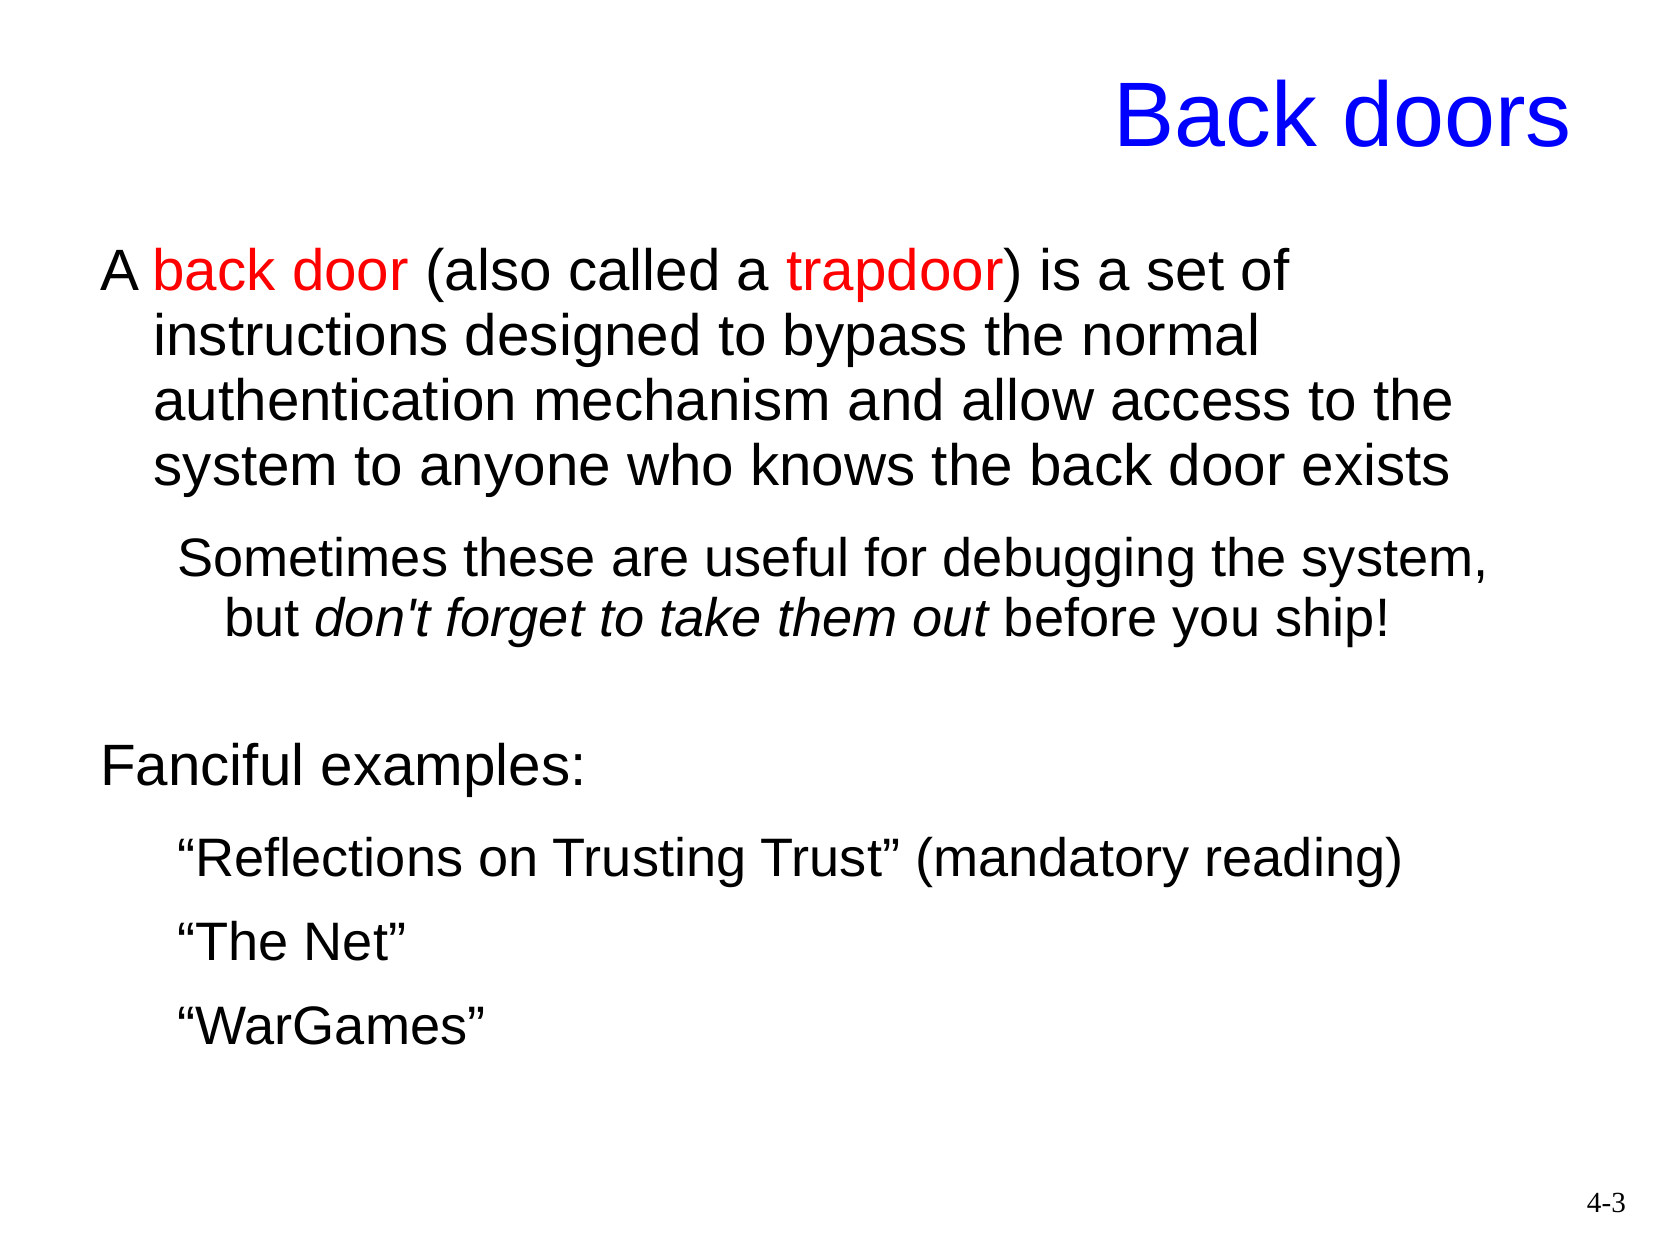

# Back doors
A back door (also called a trapdoor) is a set of instructions designed to bypass the normal authentication mechanism and allow access to the system to anyone who knows the back door exists
Sometimes these are useful for debugging the system, but don't forget to take them out before you ship!
Fanciful examples:
“Reflections on Trusting Trust” (mandatory reading)
“The Net”
“WarGames”